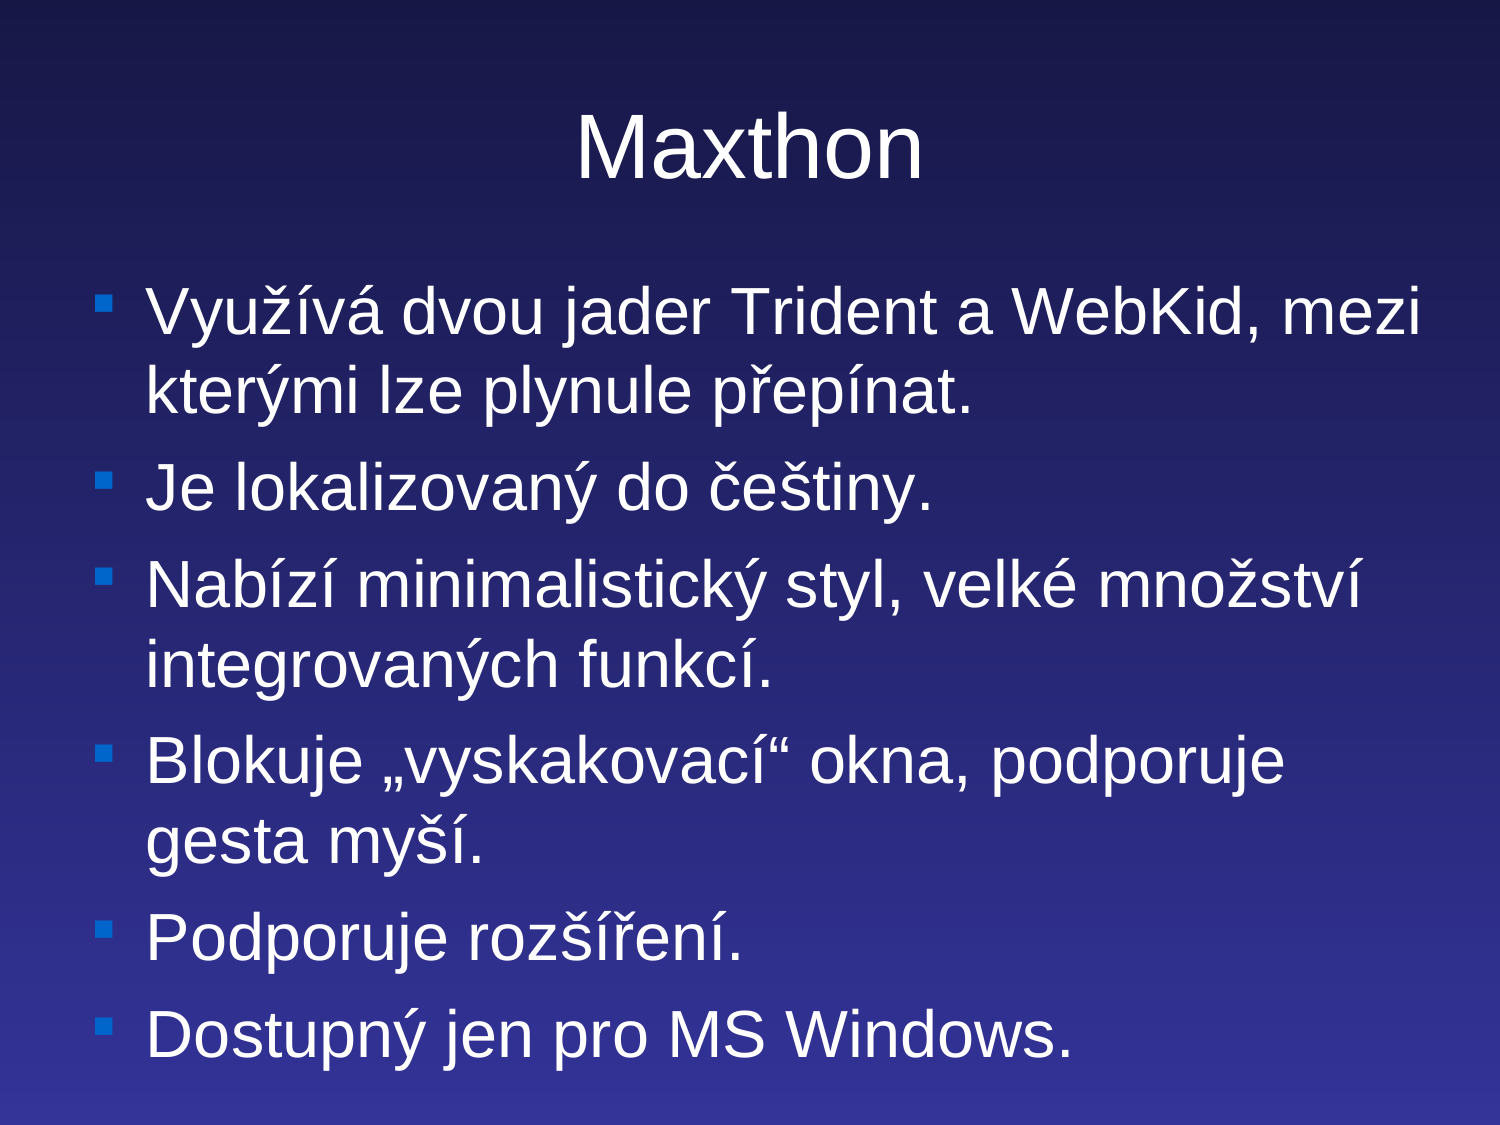

# Maxthon
Využívá dvou jader Trident a WebKid, mezi kterými lze plynule přepínat.
Je lokalizovaný do češtiny.
Nabízí minimalistický styl, velké množství integrovaných funkcí.
Blokuje „vyskakovací“ okna, podporuje gesta myší.
Podporuje rozšíření.
Dostupný jen pro MS Windows.